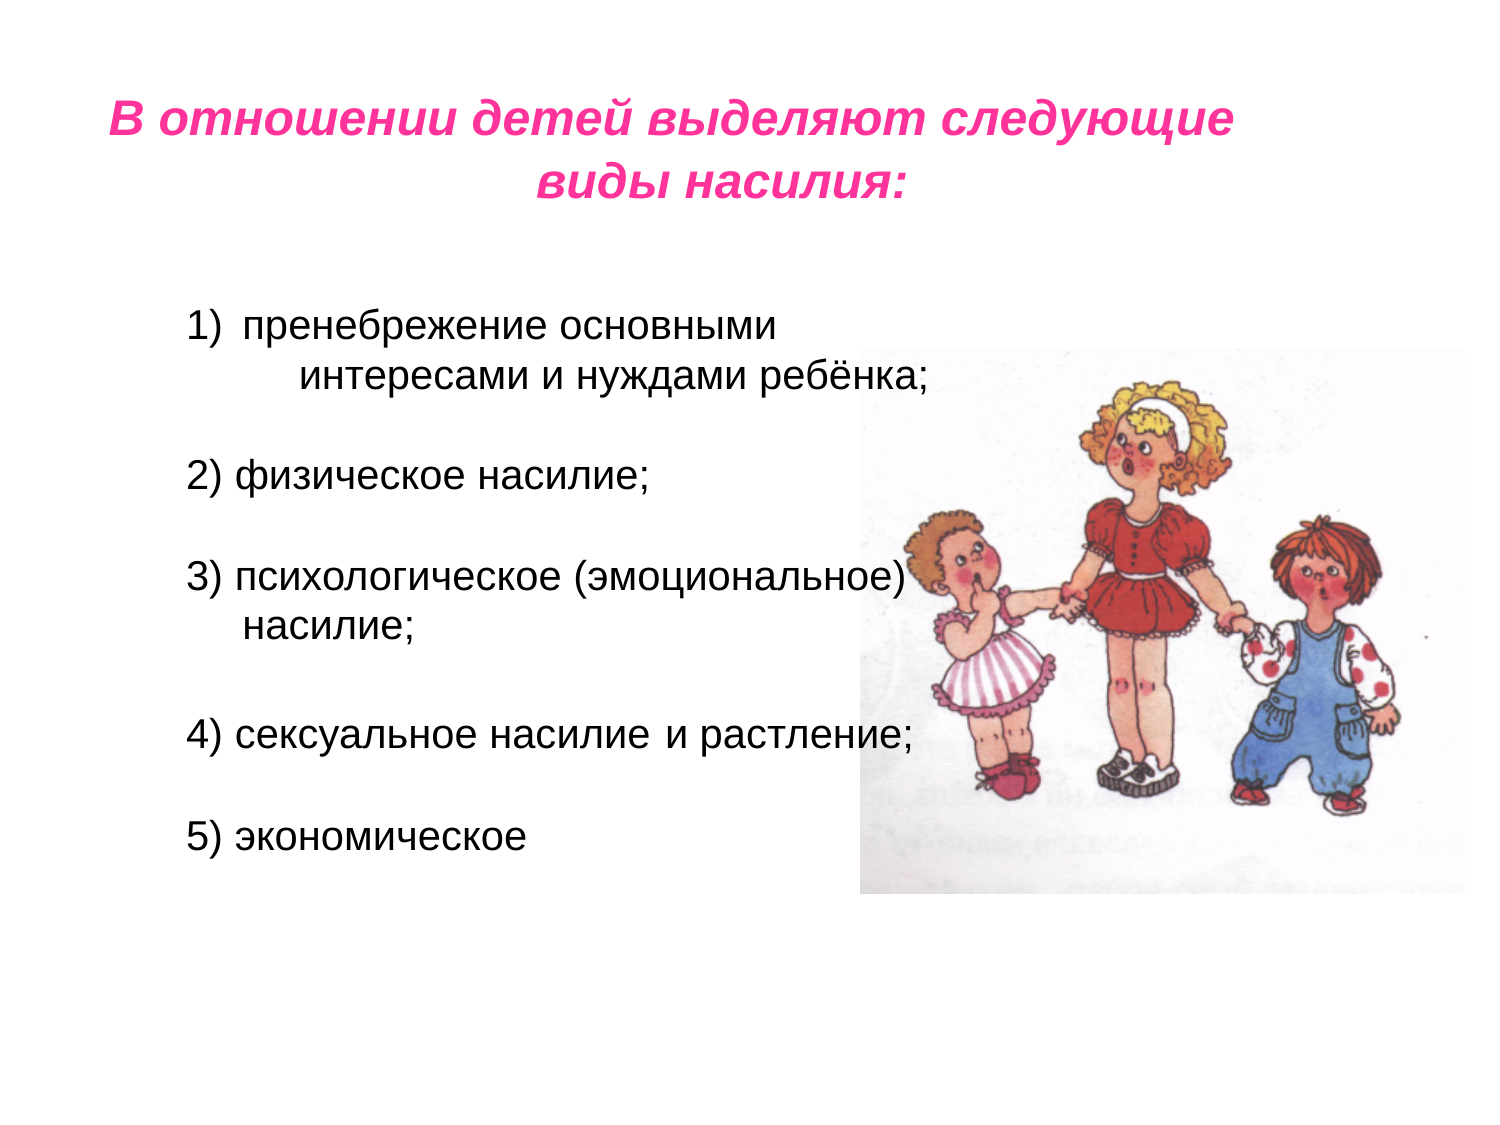

# В отношении детей выделяют следующие виды насилия:
пренебрежение основными интересами и нуждами ребёнка;
2) физическое насилие;
3) психологическое (эмоциональное) насилие;
4) сексуальное насилие и растление;
5) экономическое